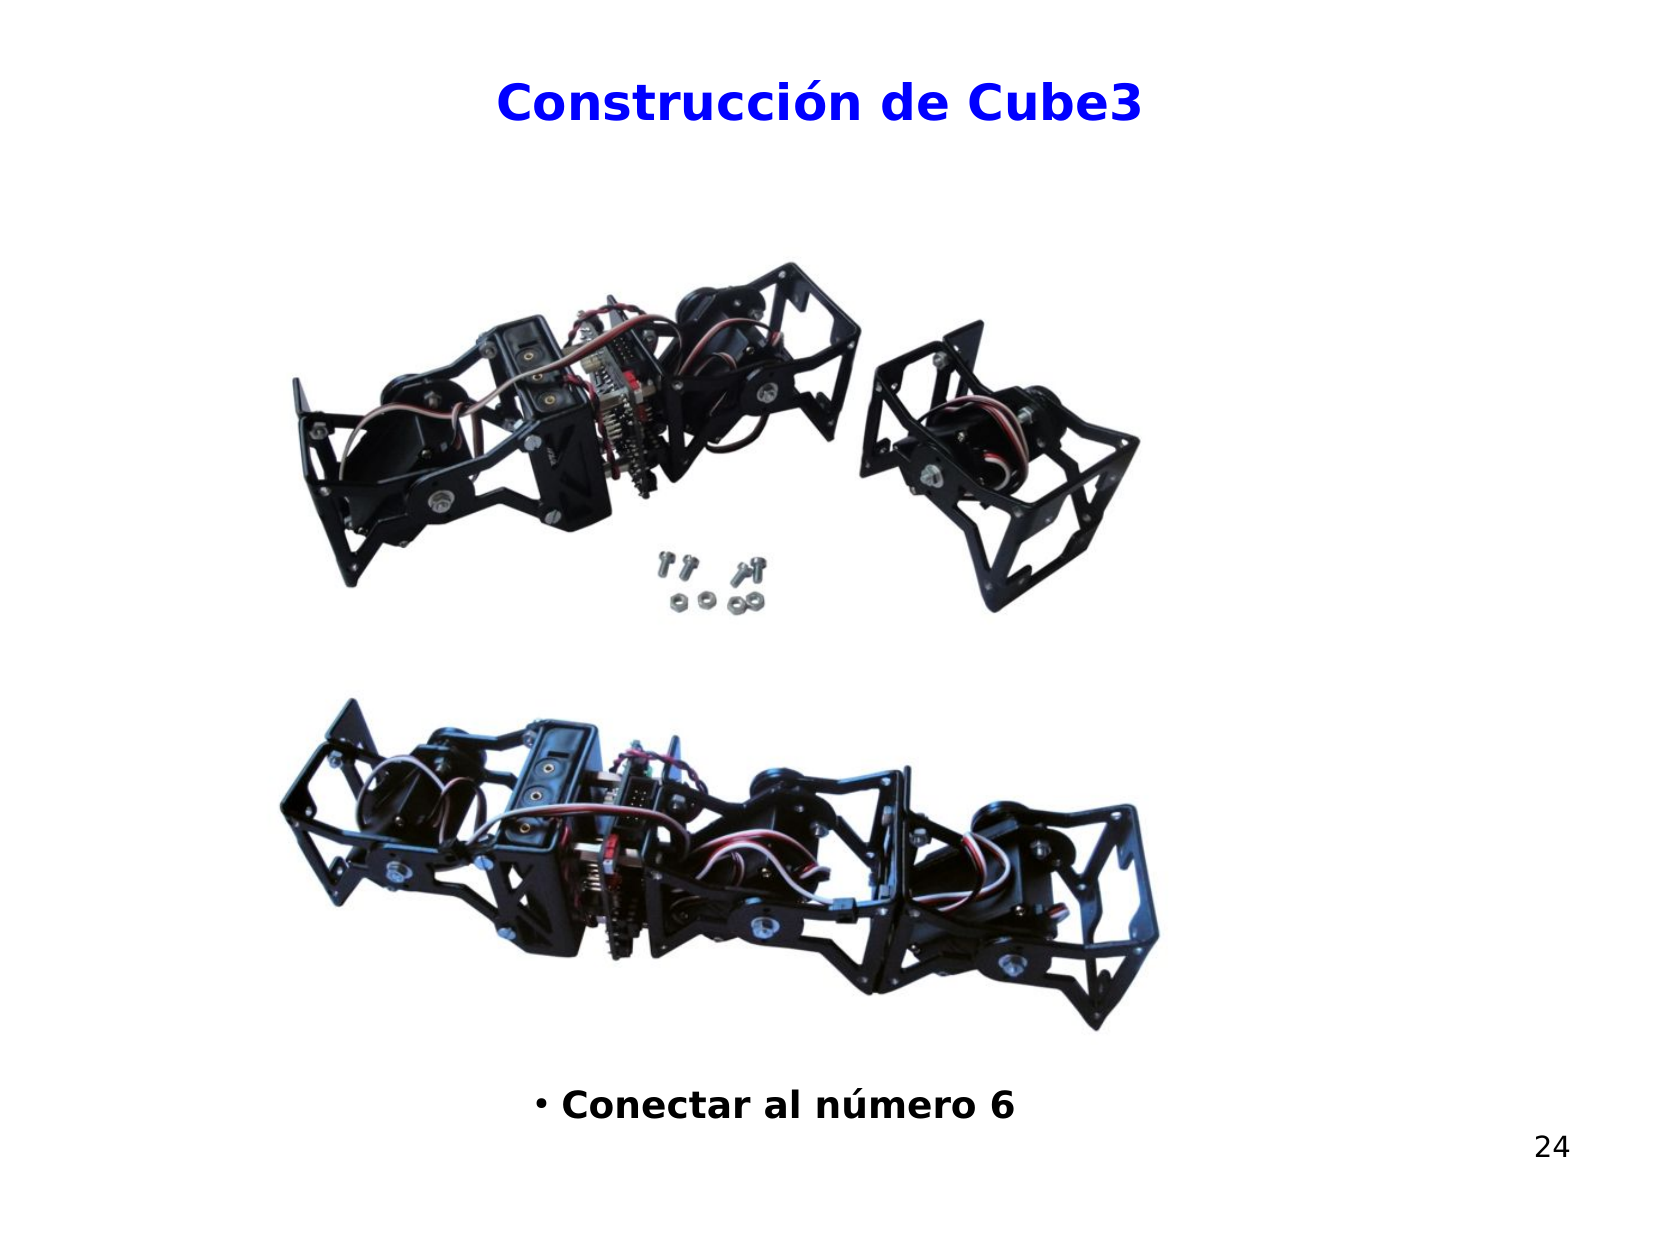

Construcción de Cube3
 Conectar al número 6
24